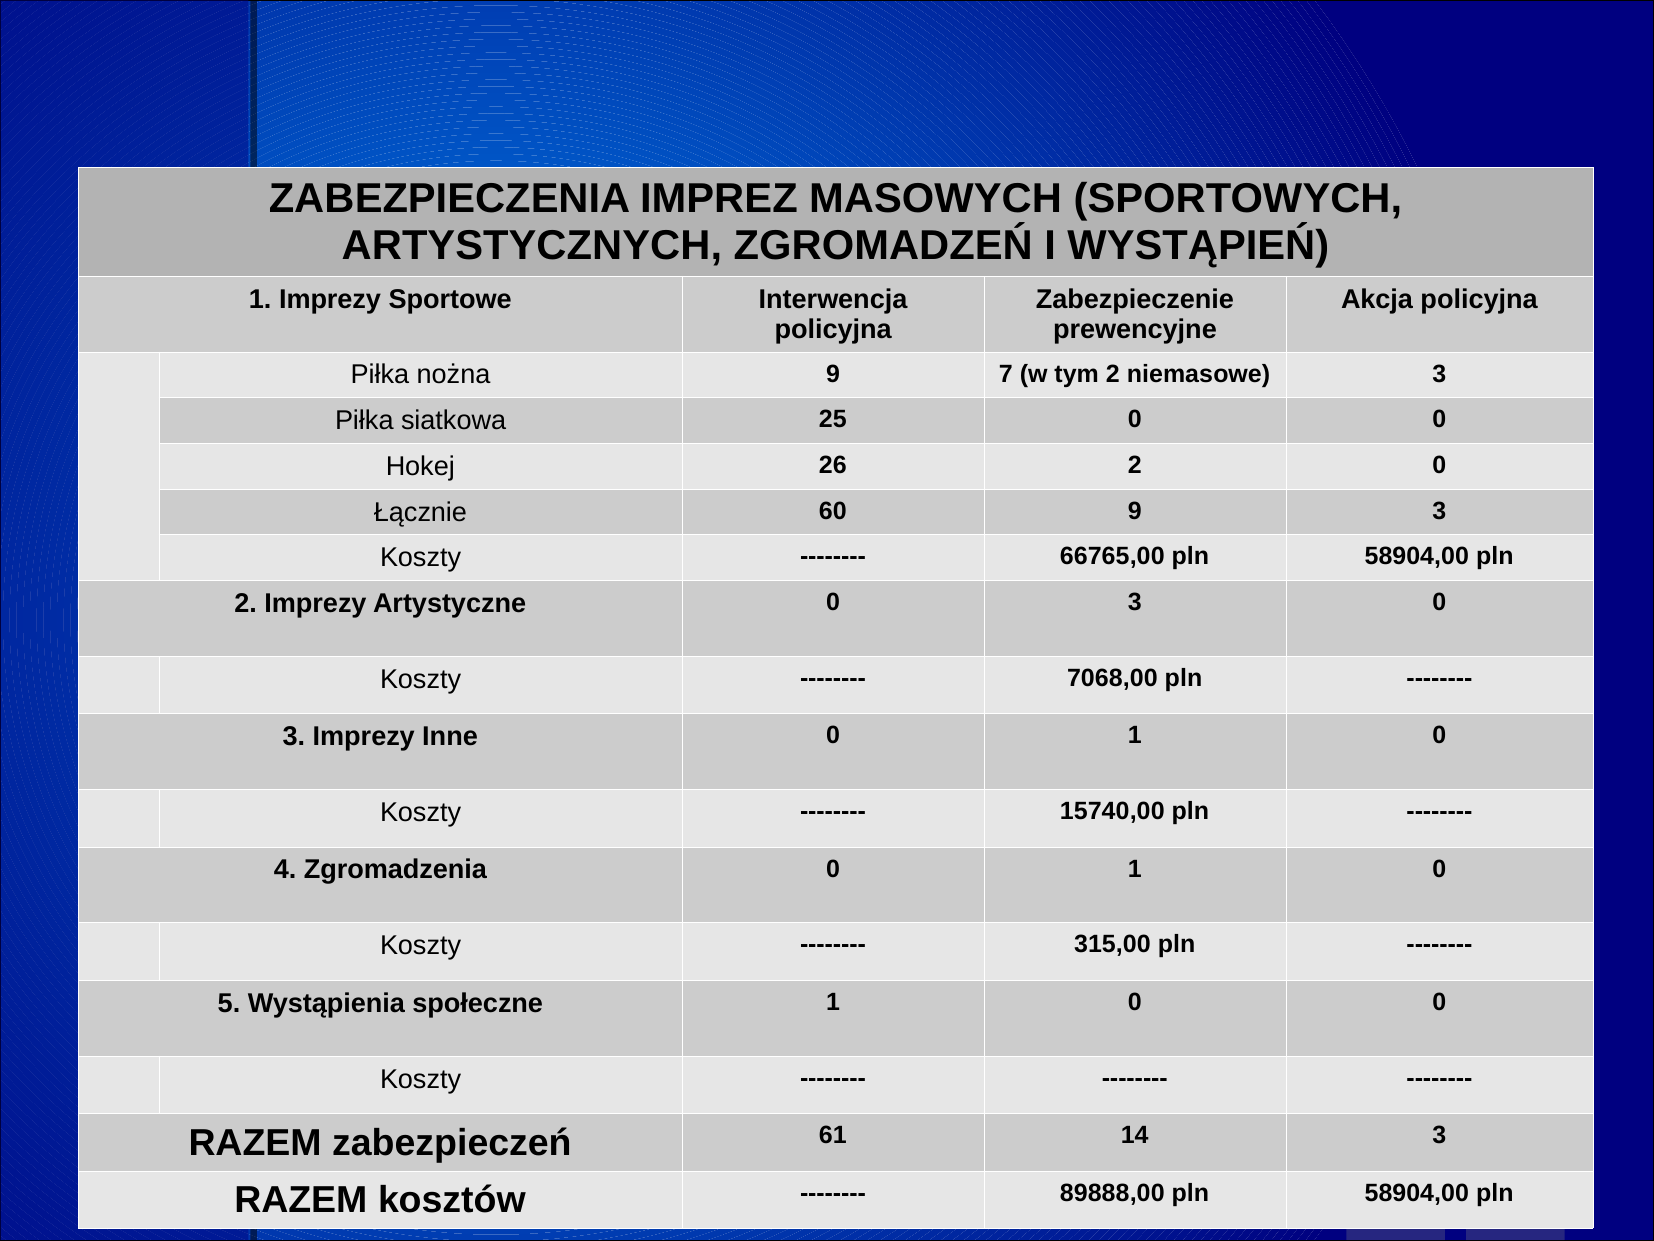

| ZABEZPIECZENIA IMPREZ MASOWYCH (SPORTOWYCH, ARTYSTYCZNYCH, ZGROMADZEŃ I WYSTĄPIEŃ) | | | | |
| --- | --- | --- | --- | --- |
| 1. Imprezy Sportowe | | Interwencja policyjna | Zabezpieczenie prewencyjne | Akcja policyjna |
| | Piłka nożna | 9 | 7 (w tym 2 niemasowe) | 3 |
| | Piłka siatkowa | 25 | 0 | 0 |
| | Hokej | 26 | 2 | 0 |
| | Łącznie | 60 | 9 | 3 |
| | Koszty | -------- | 66765,00 pln | 58904,00 pln |
| 2. Imprezy Artystyczne | | 0 | 3 | 0 |
| | Koszty | -------- | 7068,00 pln | -------- |
| 3. Imprezy Inne | | 0 | 1 | 0 |
| | Koszty | -------- | 15740,00 pln | -------- |
| 4. Zgromadzenia | | 0 | 1 | 0 |
| | Koszty | -------- | 315,00 pln | -------- |
| 5. Wystąpienia społeczne | | 1 | 0 | 0 |
| | Koszty | -------- | -------- | -------- |
| RAZEM zabezpieczeń | | 61 | 14 | 3 |
| RAZEM kosztów | | -------- | 89888,00 pln | 58904,00 pln |